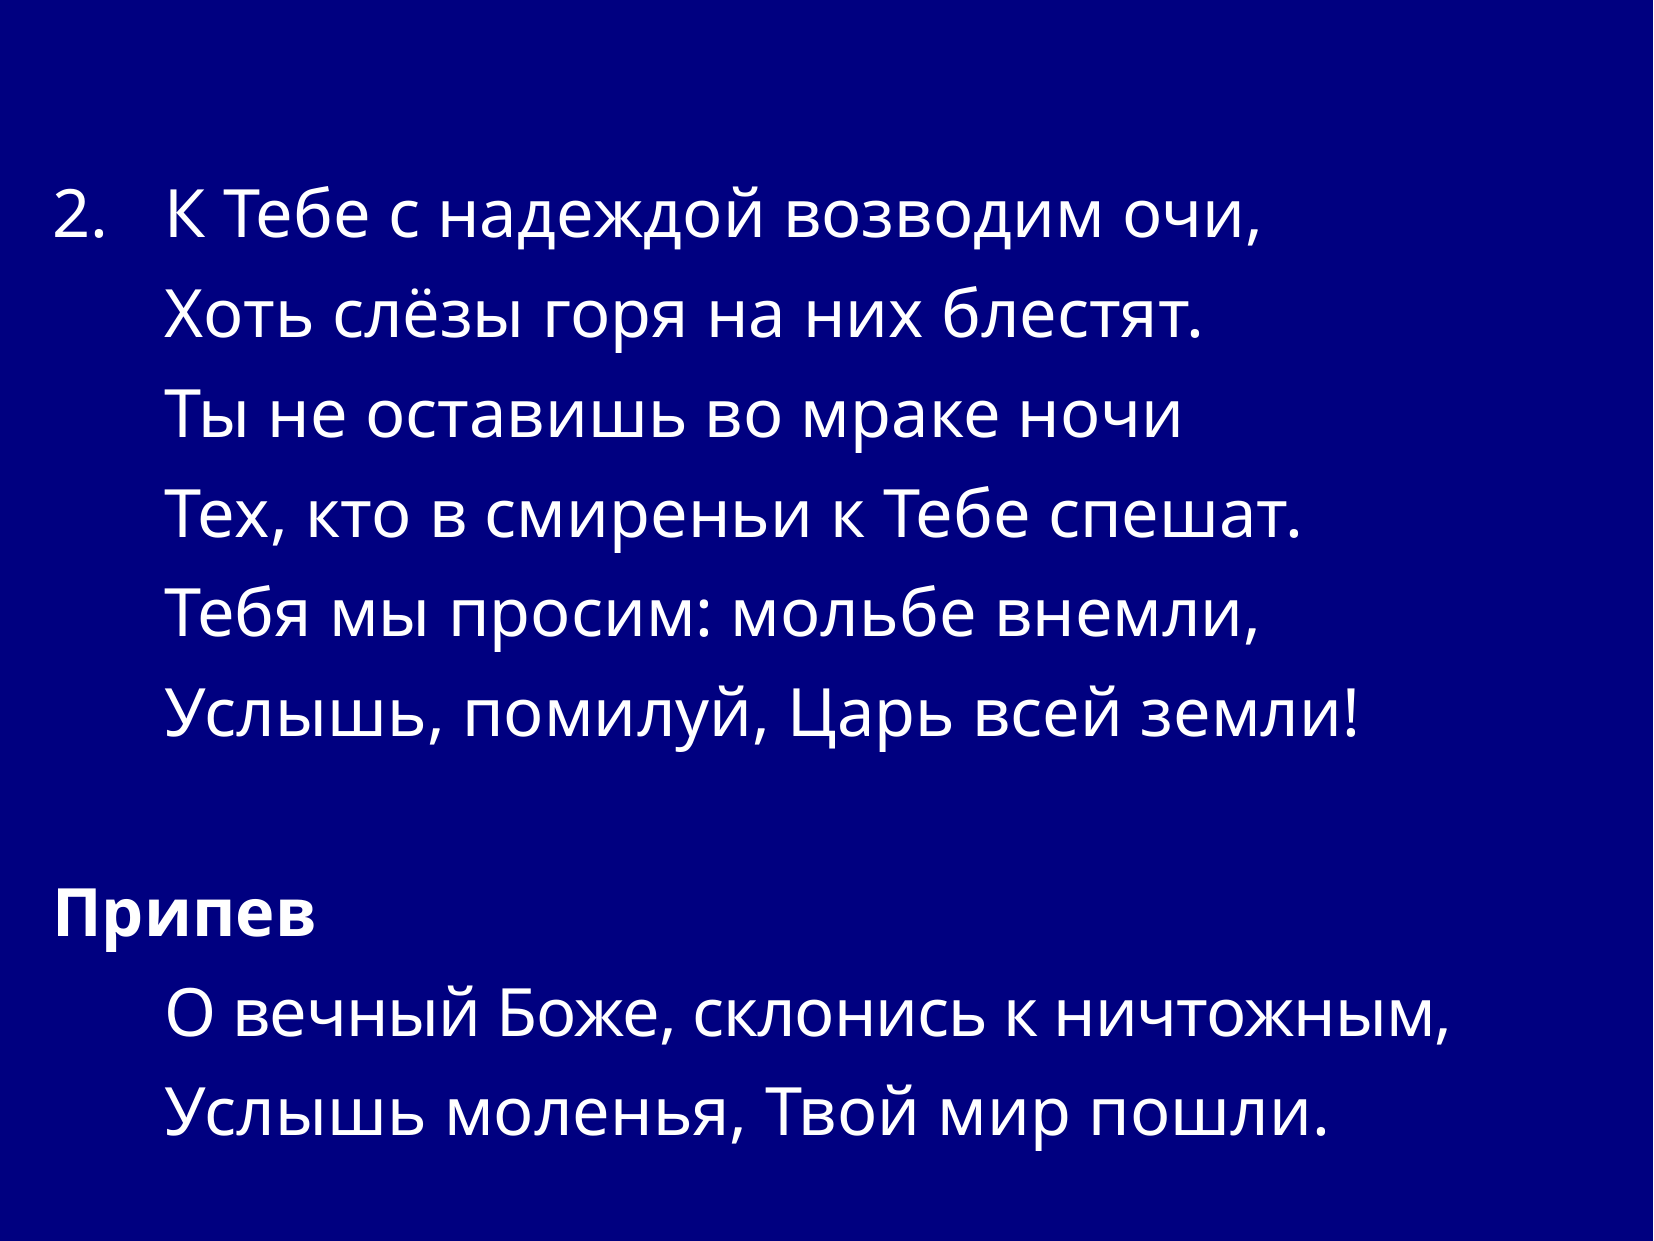

2.	К Тебе с надеждой возводим очи,
	Хоть слёзы горя на них блестят.
	Ты не оставишь во мраке ночи
	Тех, кто в смиреньи к Тебе спешат.
	Тебя мы просим: мольбе внемли,
	Услышь, помилуй, Царь всей земли!
Припев
	О вечный Боже, склонись к ничтожным,
	Услышь моленья, Твой мир пошли.